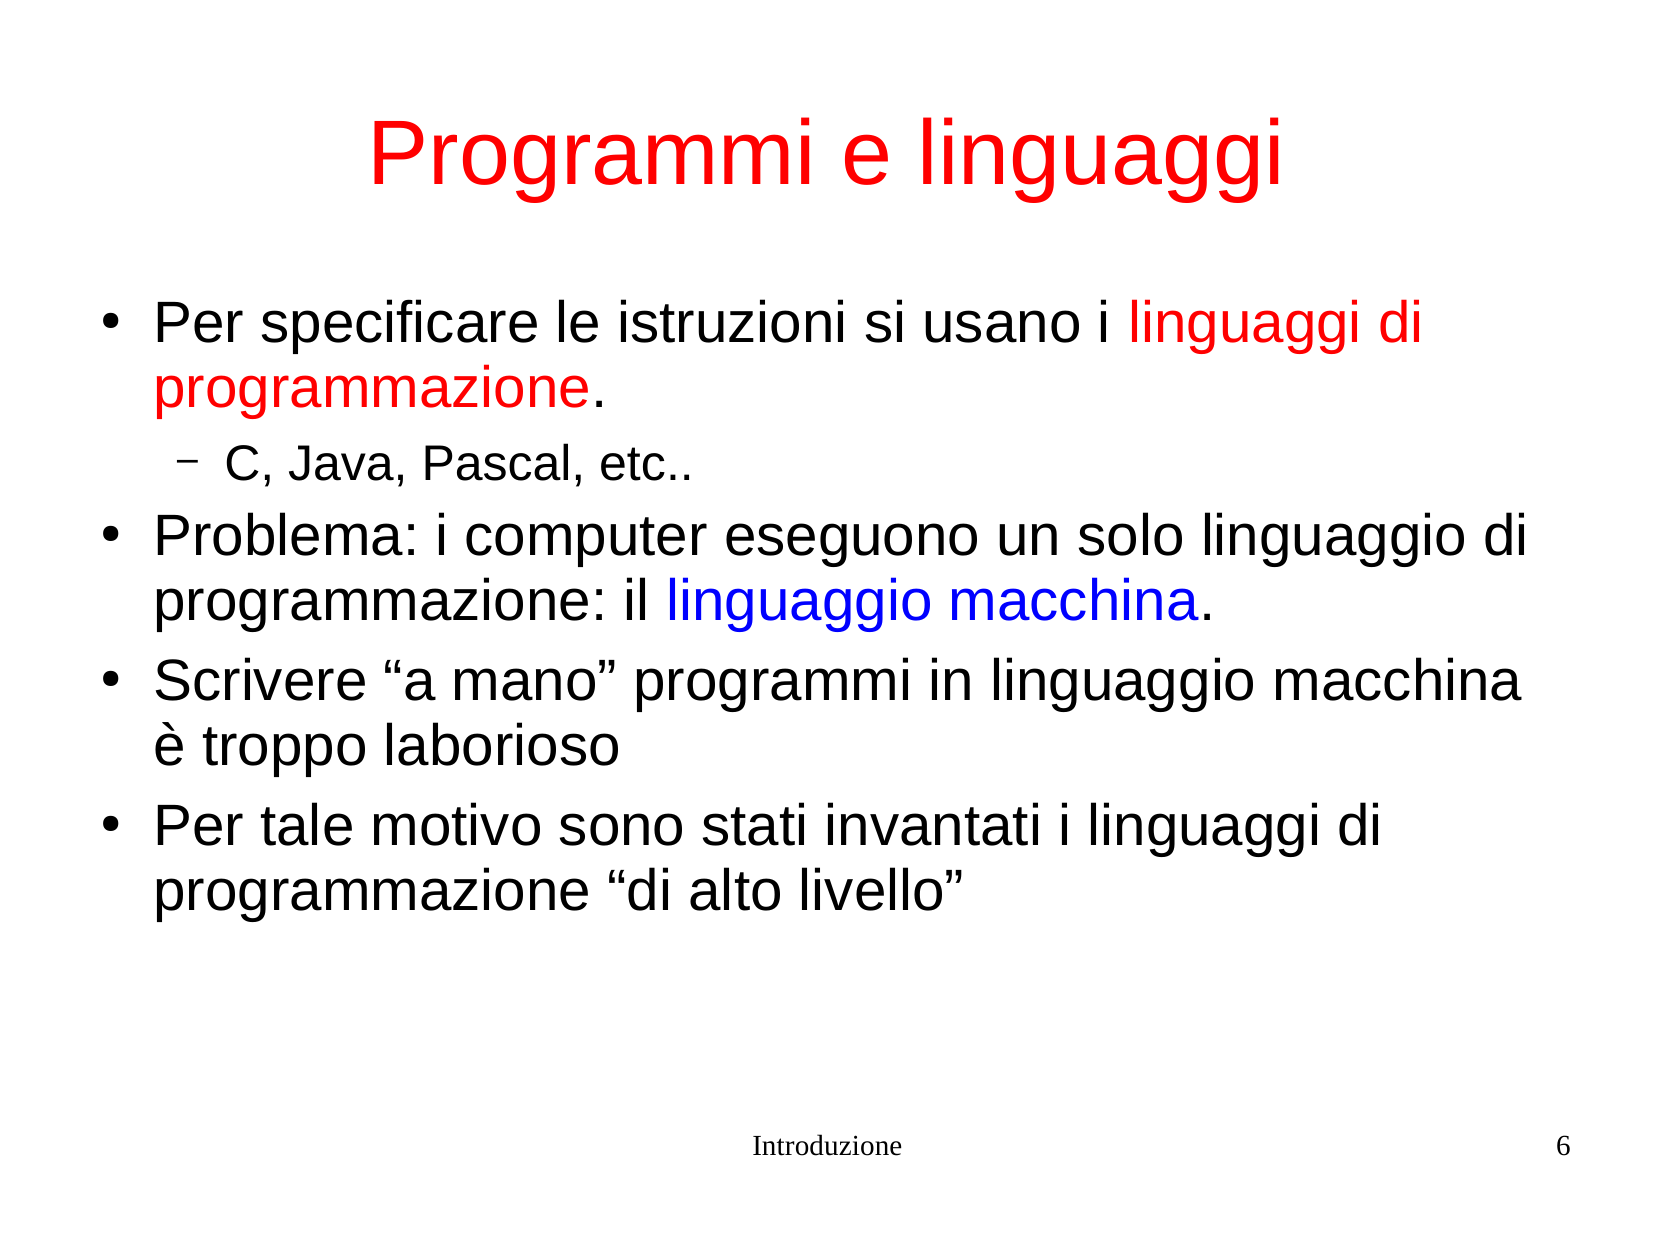

# Programmi e linguaggi
Per specificare le istruzioni si usano i linguaggi di programmazione.
C, Java, Pascal, etc..
Problema: i computer eseguono un solo linguaggio di programmazione: il linguaggio macchina.
Scrivere “a mano” programmi in linguaggio macchina è troppo laborioso
Per tale motivo sono stati invantati i linguaggi di programmazione “di alto livello”
Introduzione
6